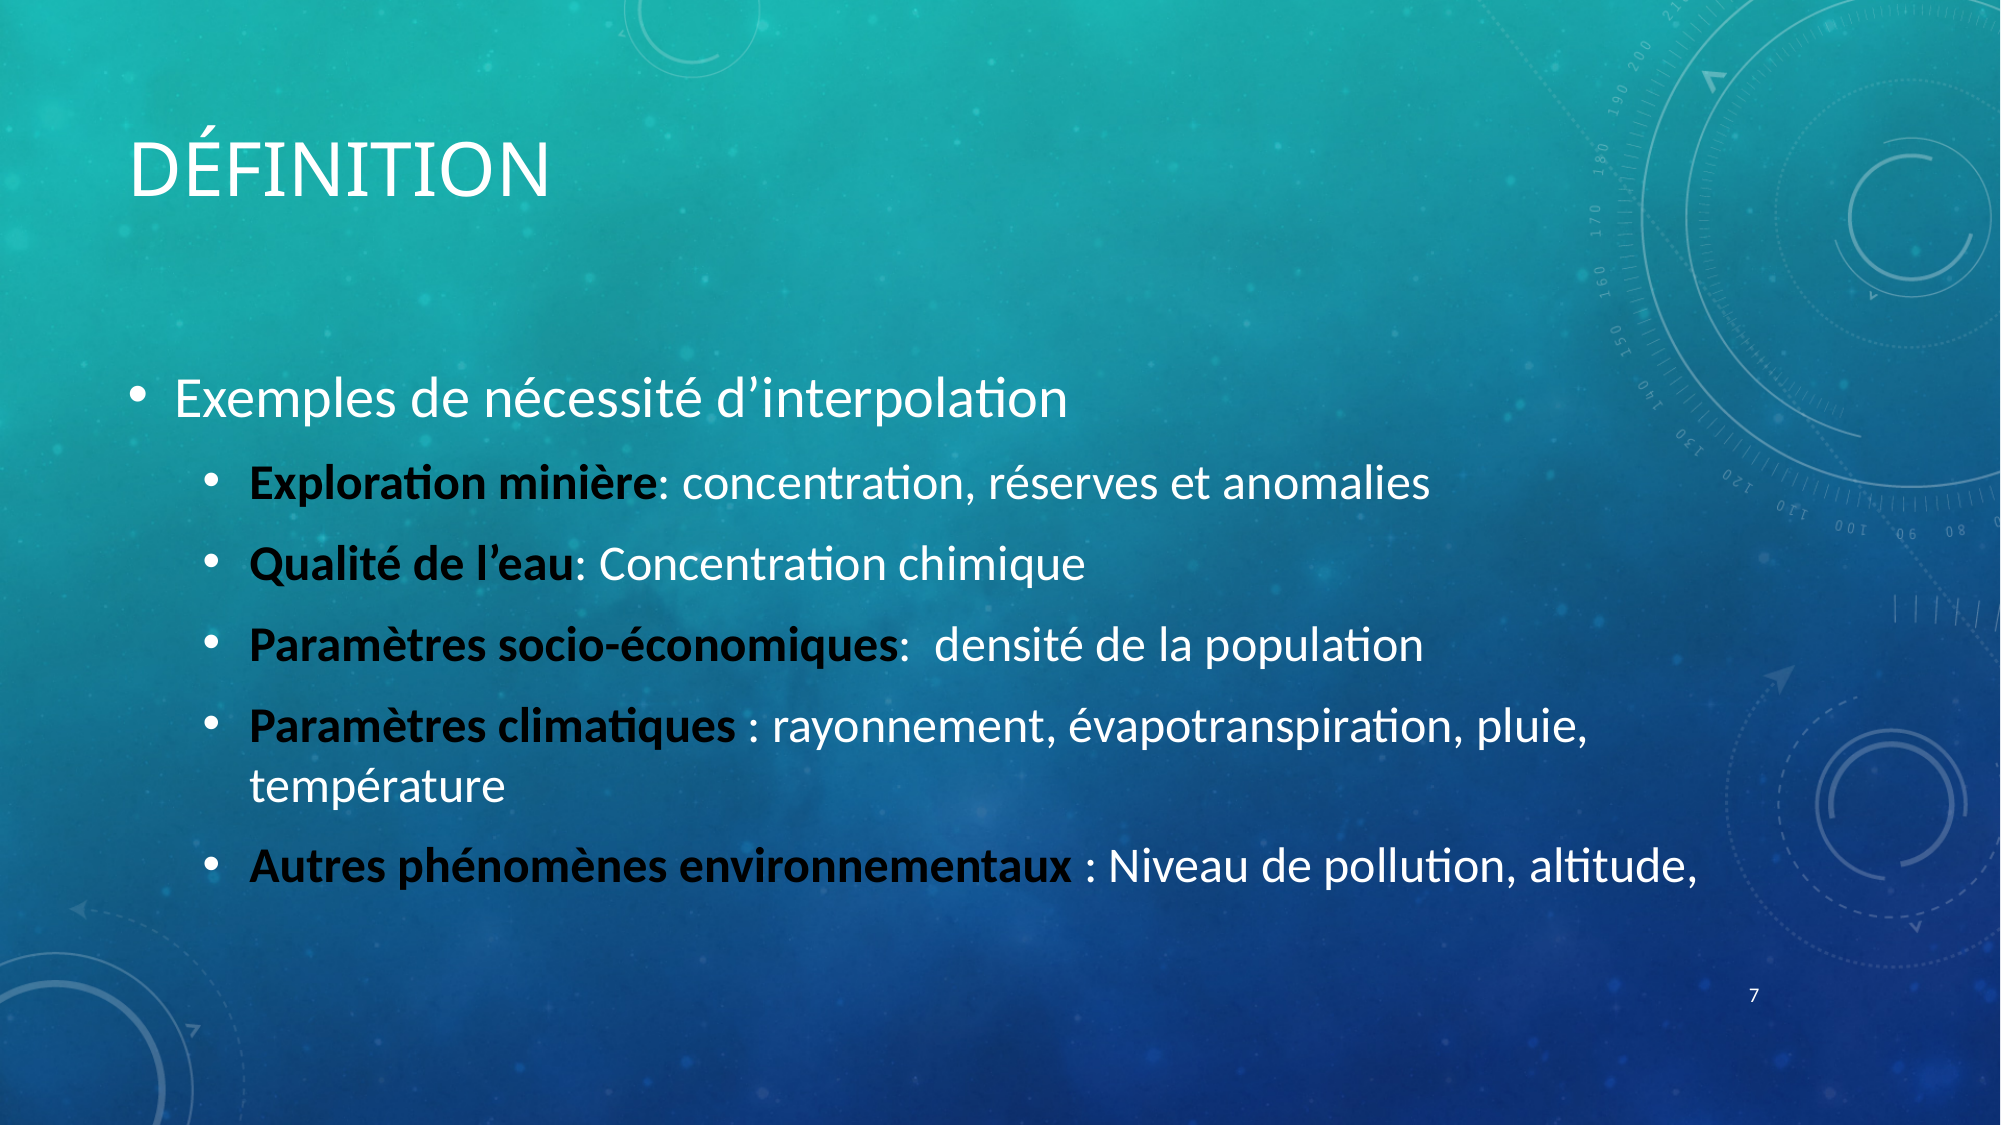

# définition
Exemples de nécessité d’interpolation
Exploration minière: concentration, réserves et anomalies
Qualité de l’eau: Concentration chimique
Paramètres socio-économiques: densité de la population
Paramètres climatiques : rayonnement, évapotranspiration, pluie, température
Autres phénomènes environnementaux : Niveau de pollution, altitude,